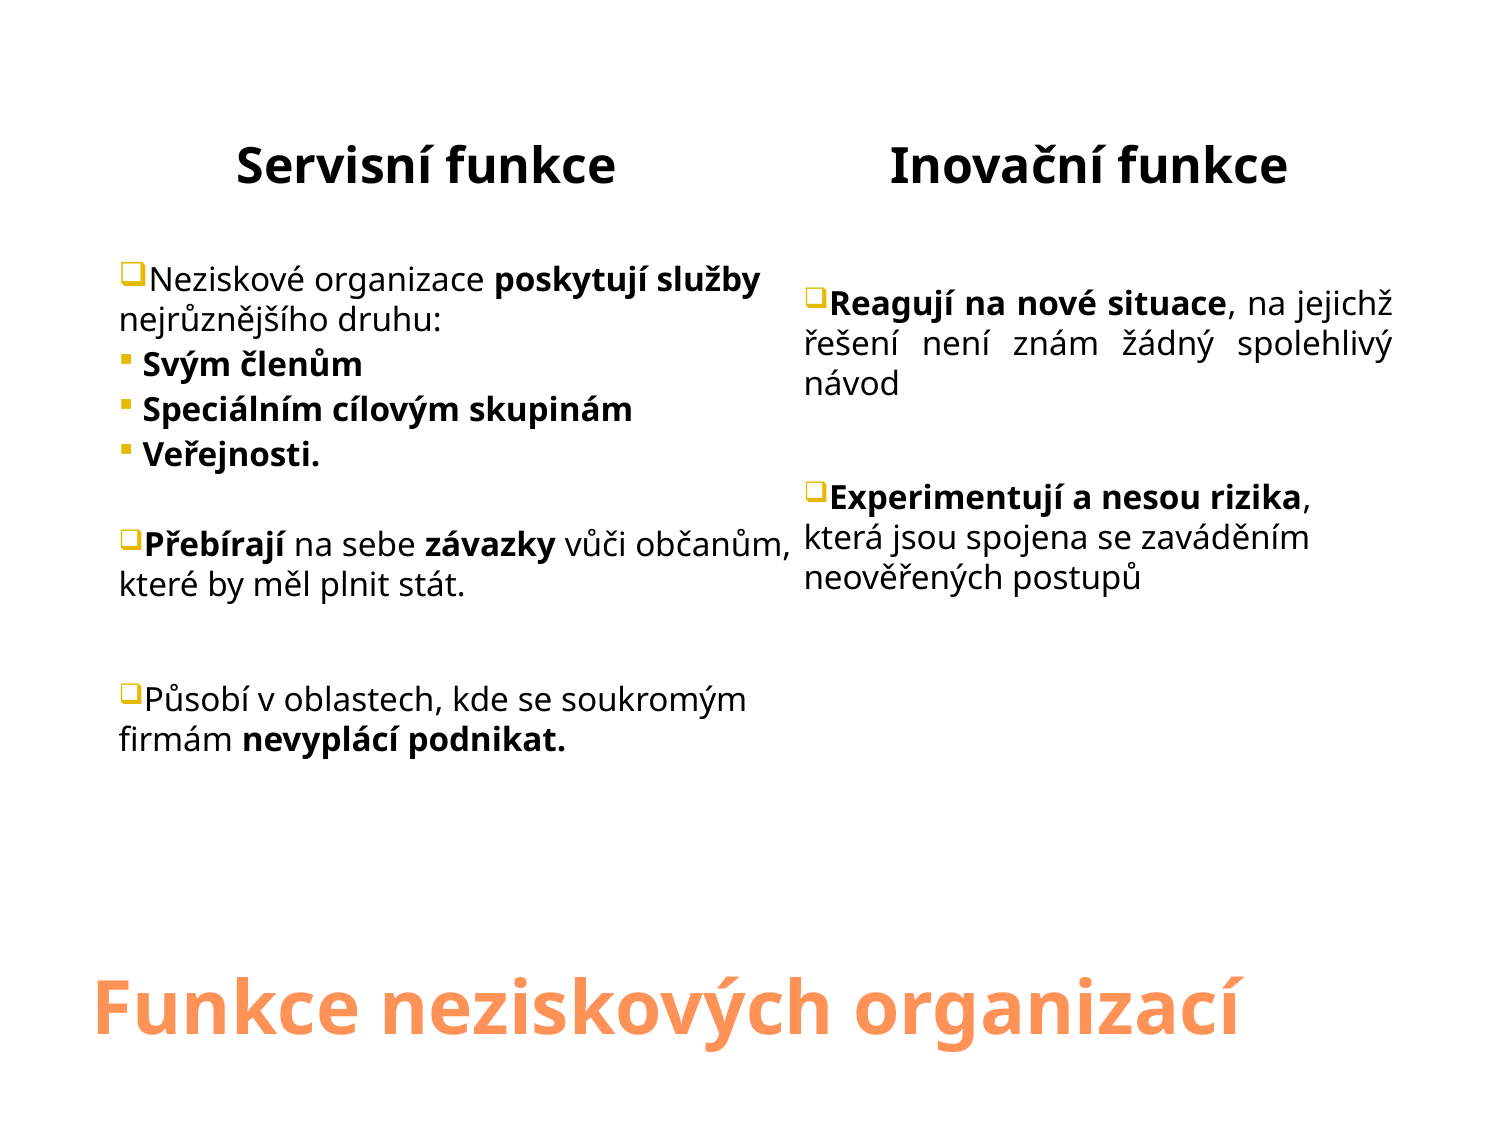

Servisní funkce
Inovační funkce
Neziskové organizace poskytují služby nejrůznějšího druhu:
 Svým členům
 Speciálním cílovým skupinám
 Veřejnosti.
Přebírají na sebe závazky vůči občanům, které by měl plnit stát.
Působí v oblastech, kde se soukromým firmám nevyplácí podnikat.
Reagují na nové situace, na jejichž řešení není znám žádný spolehlivý návod
Experimentují a nesou rizika, která jsou spojena se zaváděním neověřených postupů
# Funkce neziskových organizací